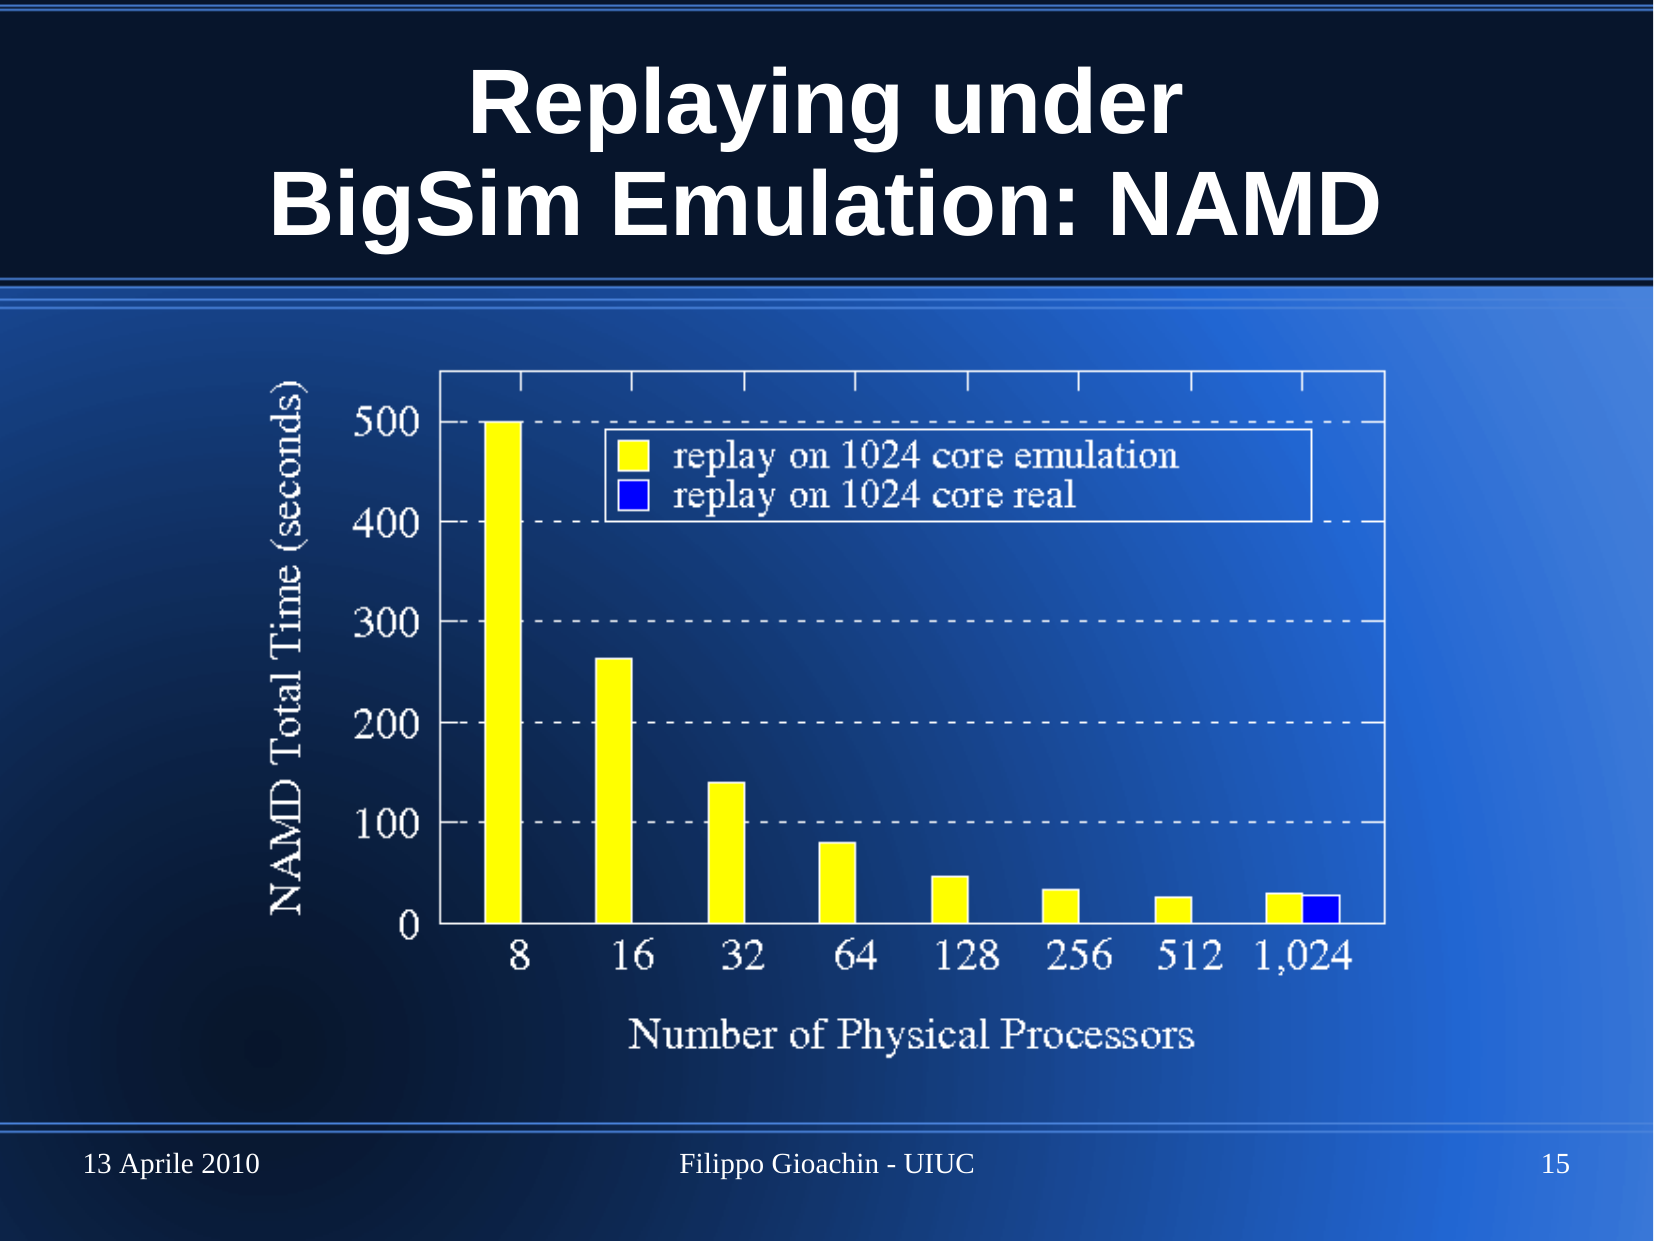

# Replaying under BigSim Emulation: NAMD
13 Aprile 2010
Filippo Gioachin - UIUC
15